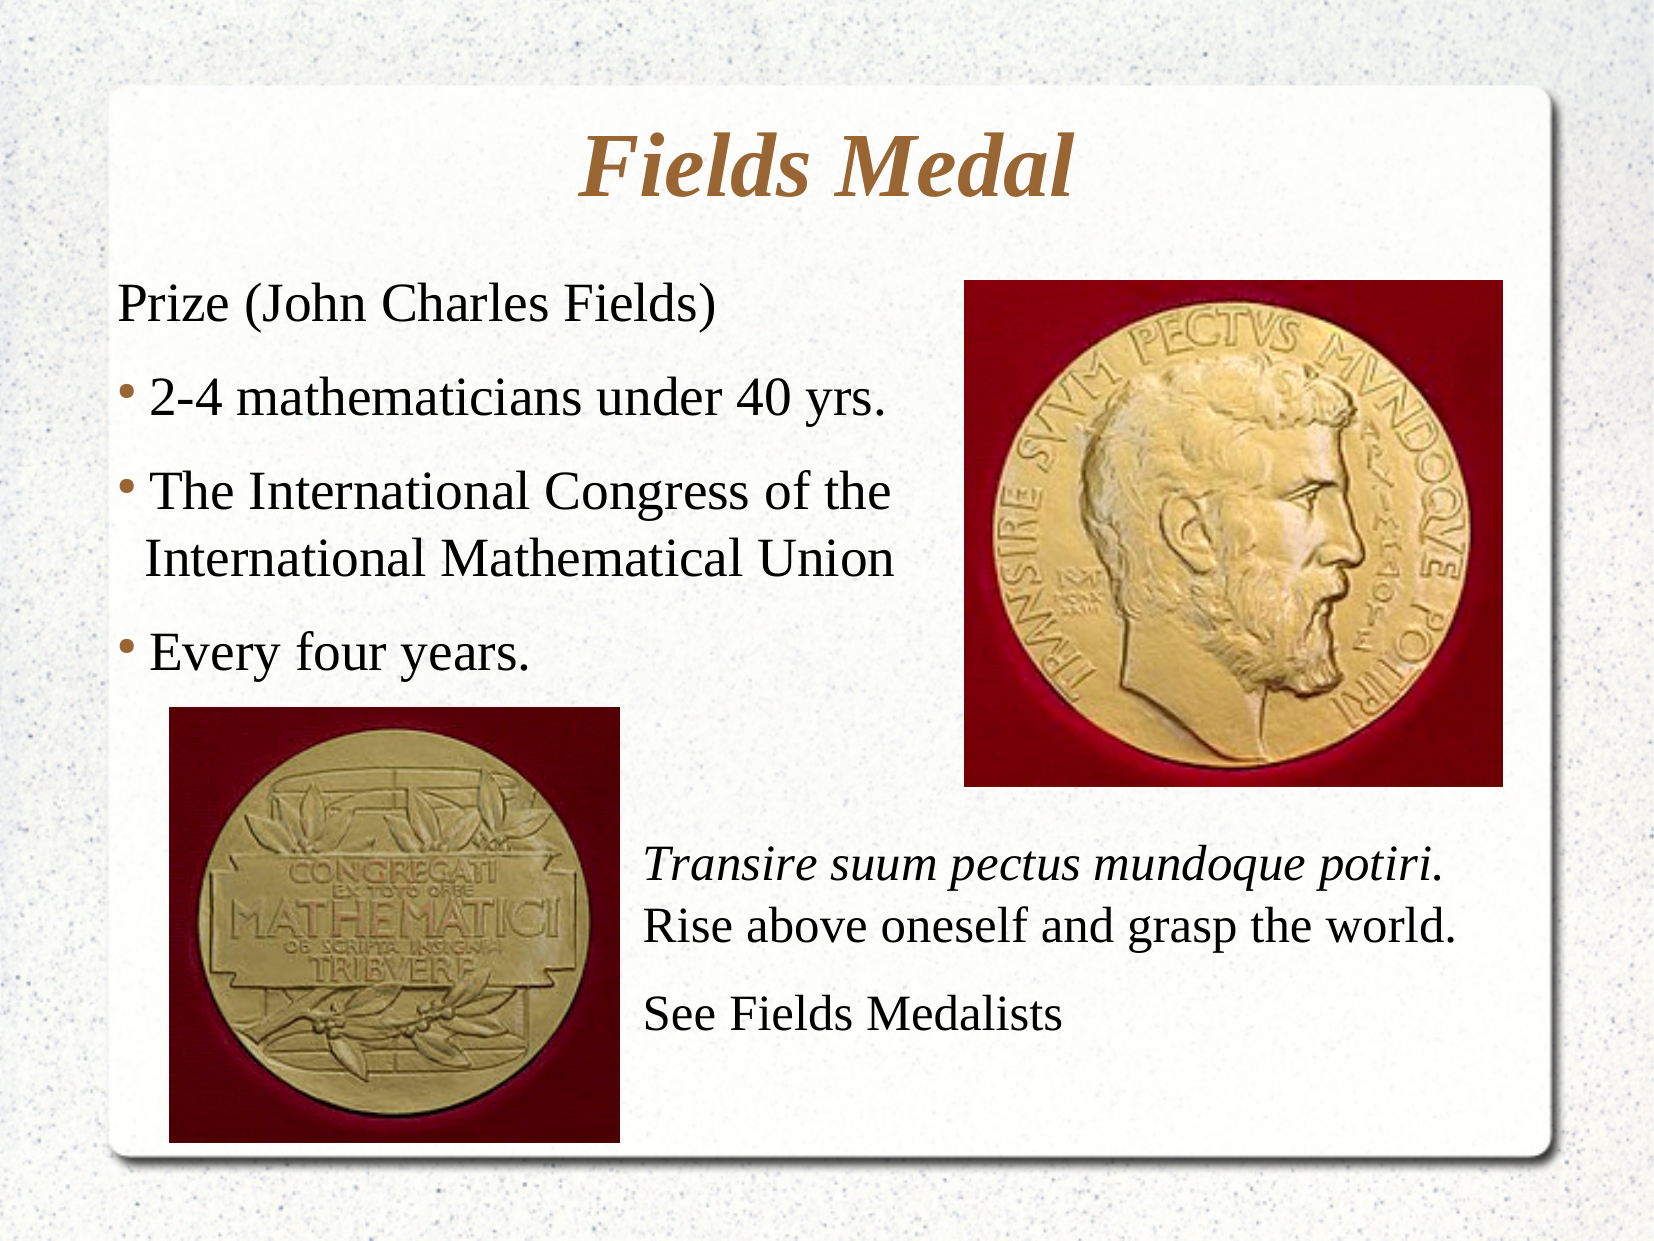

# Fields Medal
Prize (John Charles Fields)
 2-4 mathematicians under 40 yrs.
 The International Congress of the
 International Mathematical Union
 Every four years.
Transire suum pectus mundoque potiri.
Rise above oneself and grasp the world.
See Fields Medalists